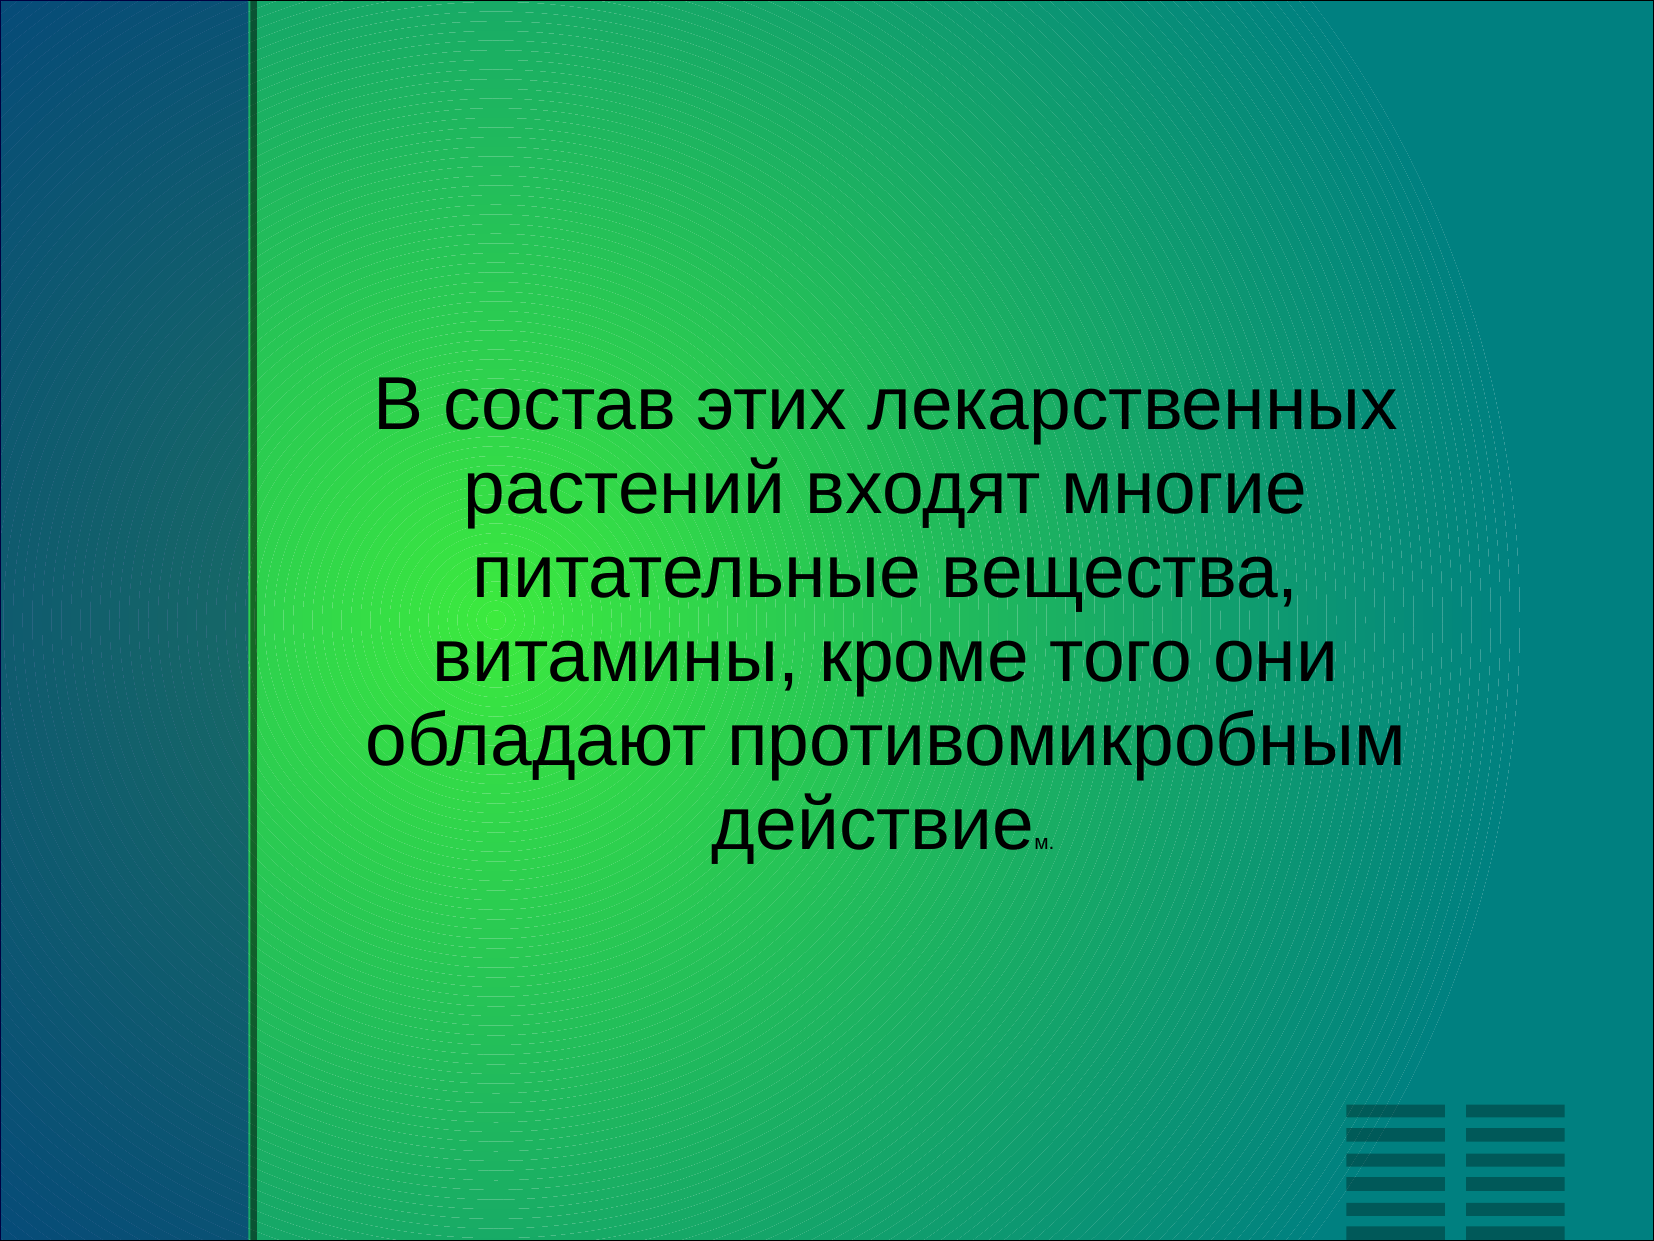

#
В состав этих лекарственных растений входят многие питательные вещества, витамины, кроме того они обладают противомикробным действием.